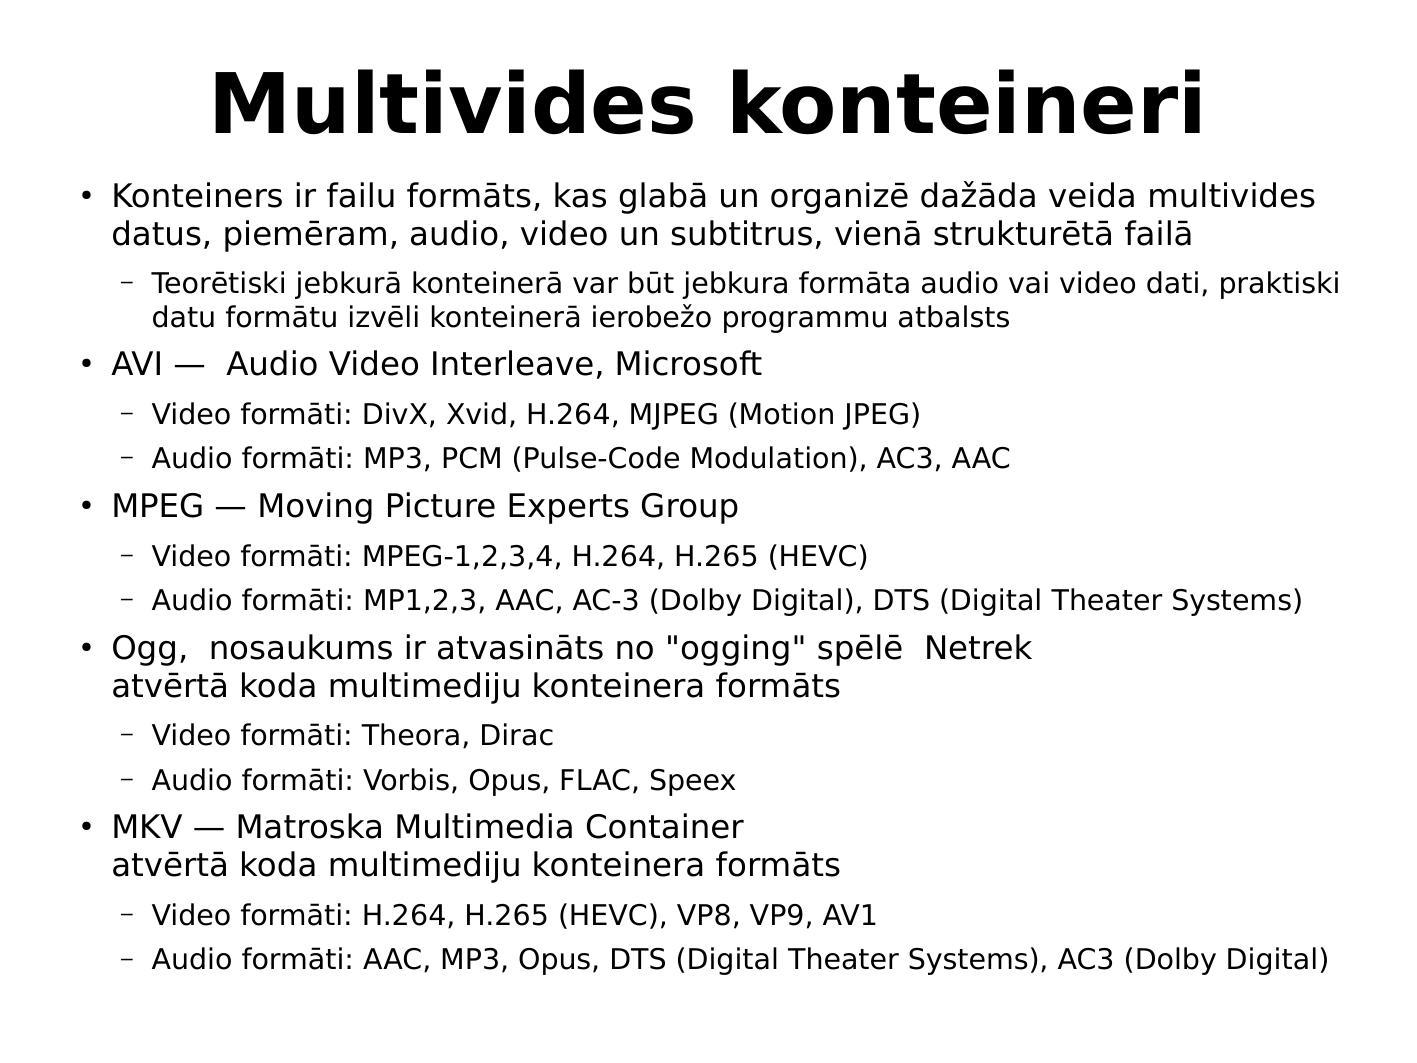

# Multivides konteineri
Konteiners ir failu formāts, kas glabā un organizē dažāda veida multivides datus, piemēram, audio, video un subtitrus, vienā strukturētā failā
Teorētiski jebkurā konteinerā var būt jebkura formāta audio vai video dati, praktiski datu formātu izvēli konteinerā ierobežo programmu atbalsts
AVI — Audio Video Interleave, Microsoft
Video formāti: DivX, Xvid, H.264, MJPEG (Motion JPEG)
Audio formāti: MP3, PCM (Pulse-Code Modulation), AC3, AAC
MPEG — Moving Picture Experts Group
Video formāti: MPEG-1,2,3,4, H.264, H.265 (HEVC)
Audio formāti: MP1,2,3, AAC, AC-3 (Dolby Digital), DTS (Digital Theater Systems)
Ogg, nosaukums ir atvasināts no "ogging" spēlē Netrek
atvērtā koda multimediju konteinera formāts
Video formāti: Theora, Dirac
Audio formāti: Vorbis, Opus, FLAC, Speex
MKV — Matroska Multimedia Container
atvērtā koda multimediju konteinera formāts
Video formāti: H.264, H.265 (HEVC), VP8, VP9, AV1
Audio formāti: AAC, MP3, Opus, DTS (Digital Theater Systems), AC3 (Dolby Digital)